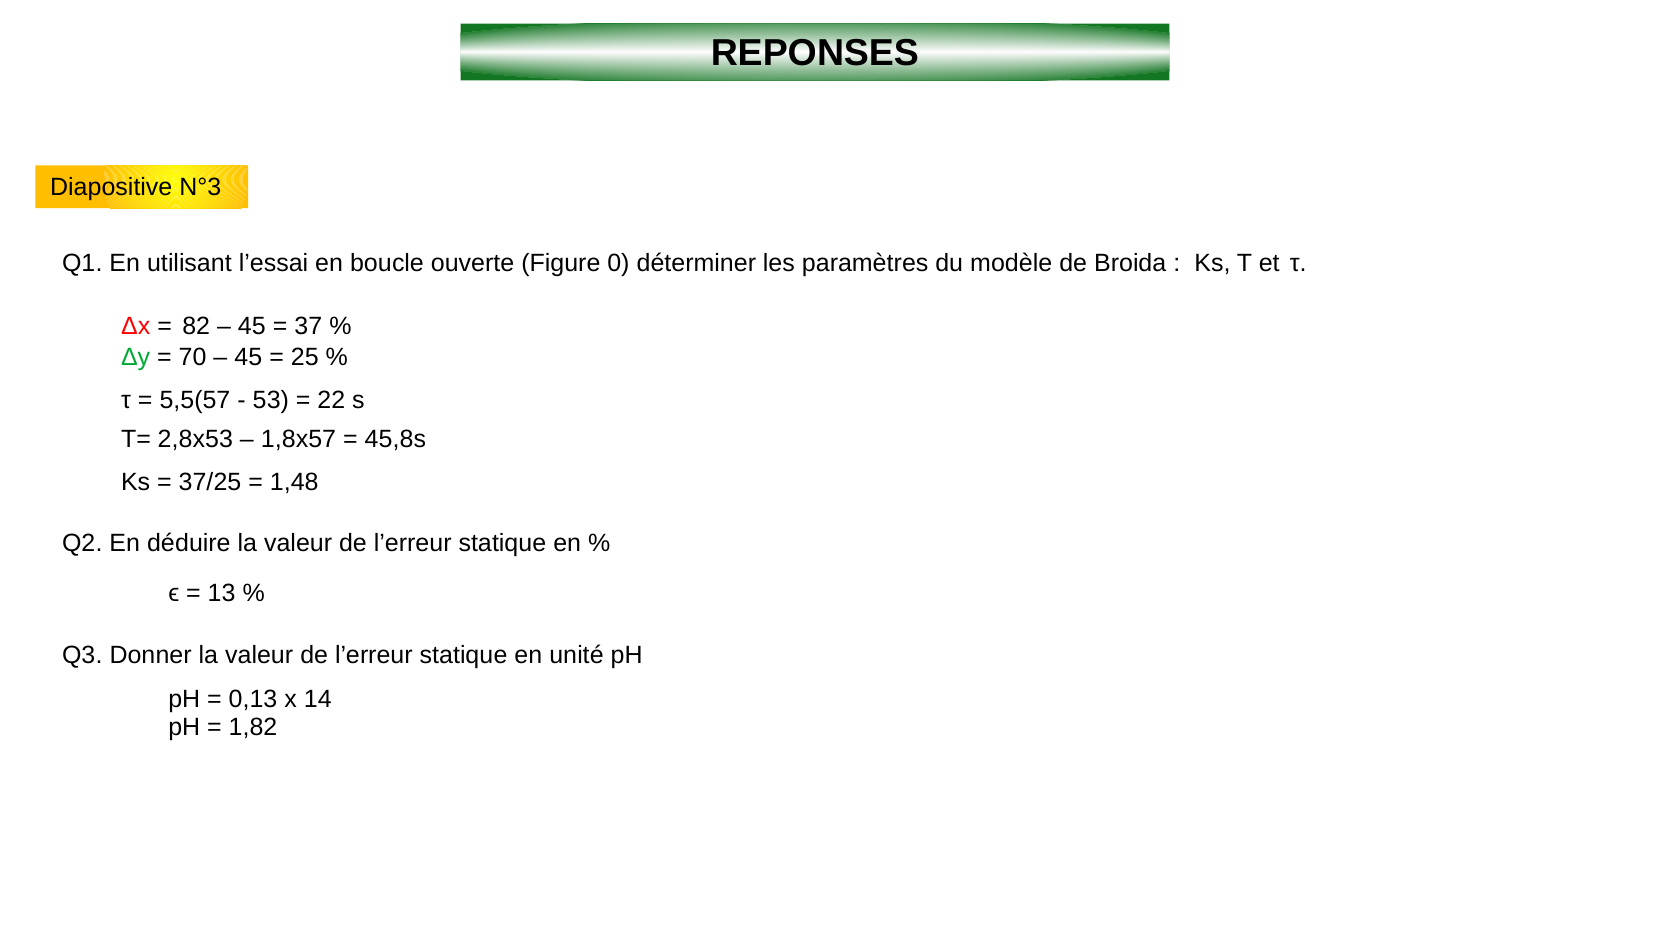

REPONSES
Diapositive N°3
Q1. En utilisant l’essai en boucle ouverte (Figure 0) déterminer les paramètres du modèle de Broida : Ks, T et τ.
Q2. En déduire la valeur de l’erreur statique en %
Q3. Donner la valeur de l’erreur statique en unité pH
Δx = 82 – 45 = 37 %
Δy = 70 – 45 = 25 %
τ = 5,5(57 - 53) = 22 s
T= 2,8x53 – 1,8x57 = 45,8s
Ks = 37/25 = 1,48
ϵ = 13 %
pH = 0,13 x 14
pH = 1,82